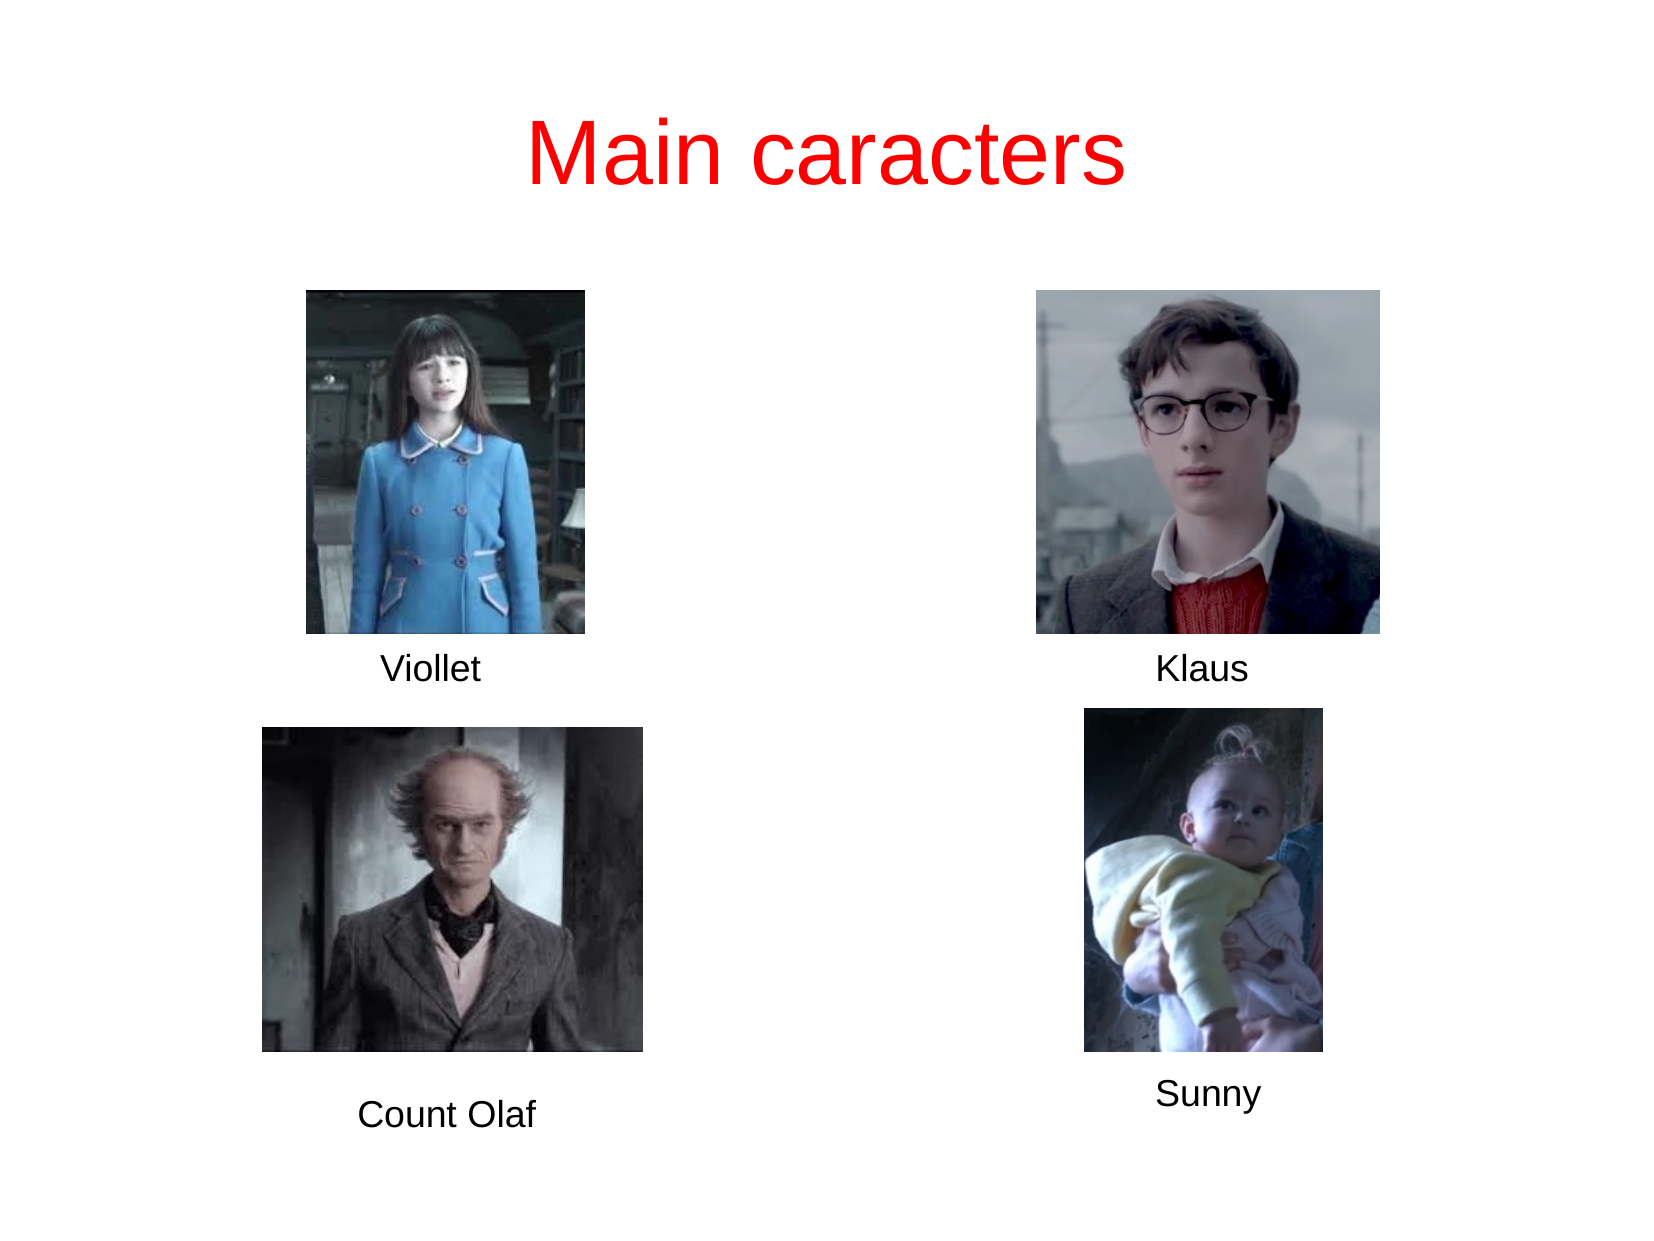

# Main caracters
Viollet
Klaus
Sunny
Count Olaf